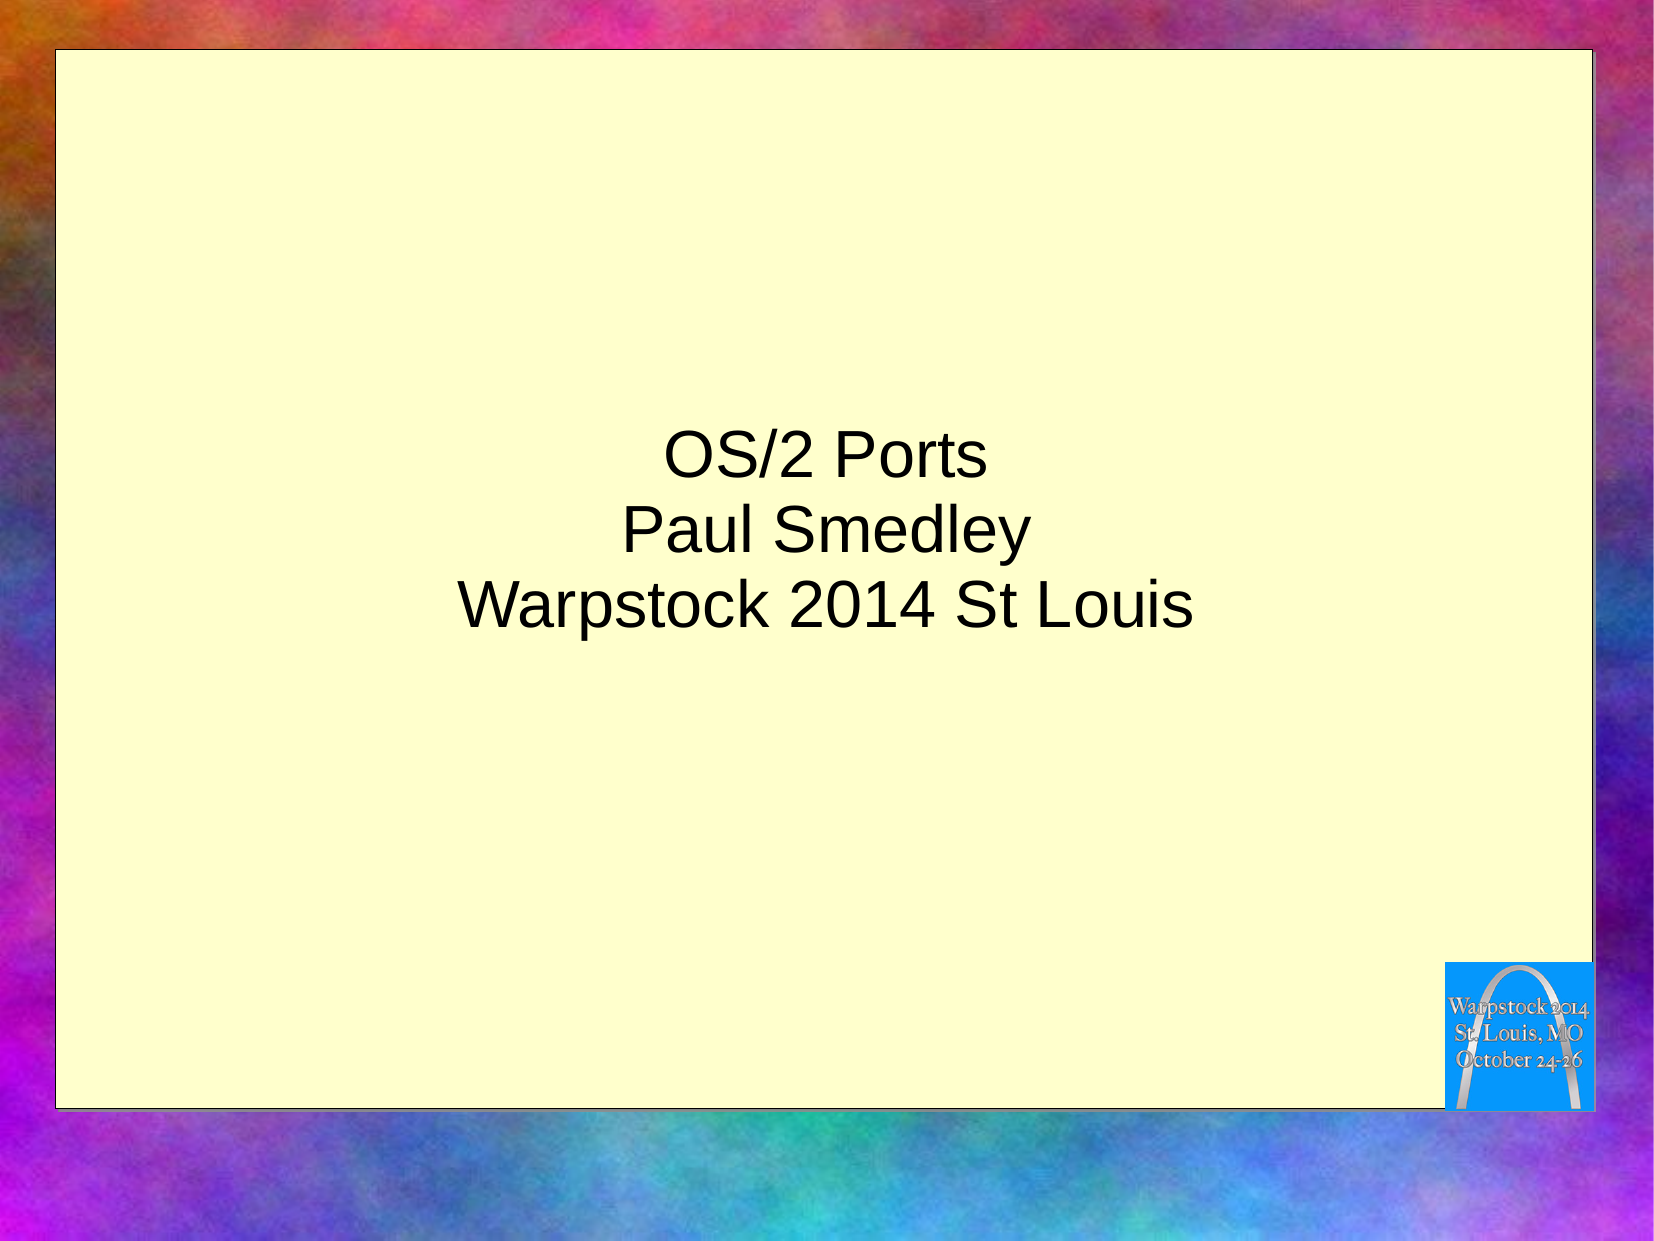

# OS/2 Ports
Paul Smedley
Warpstock 2014 St Louis